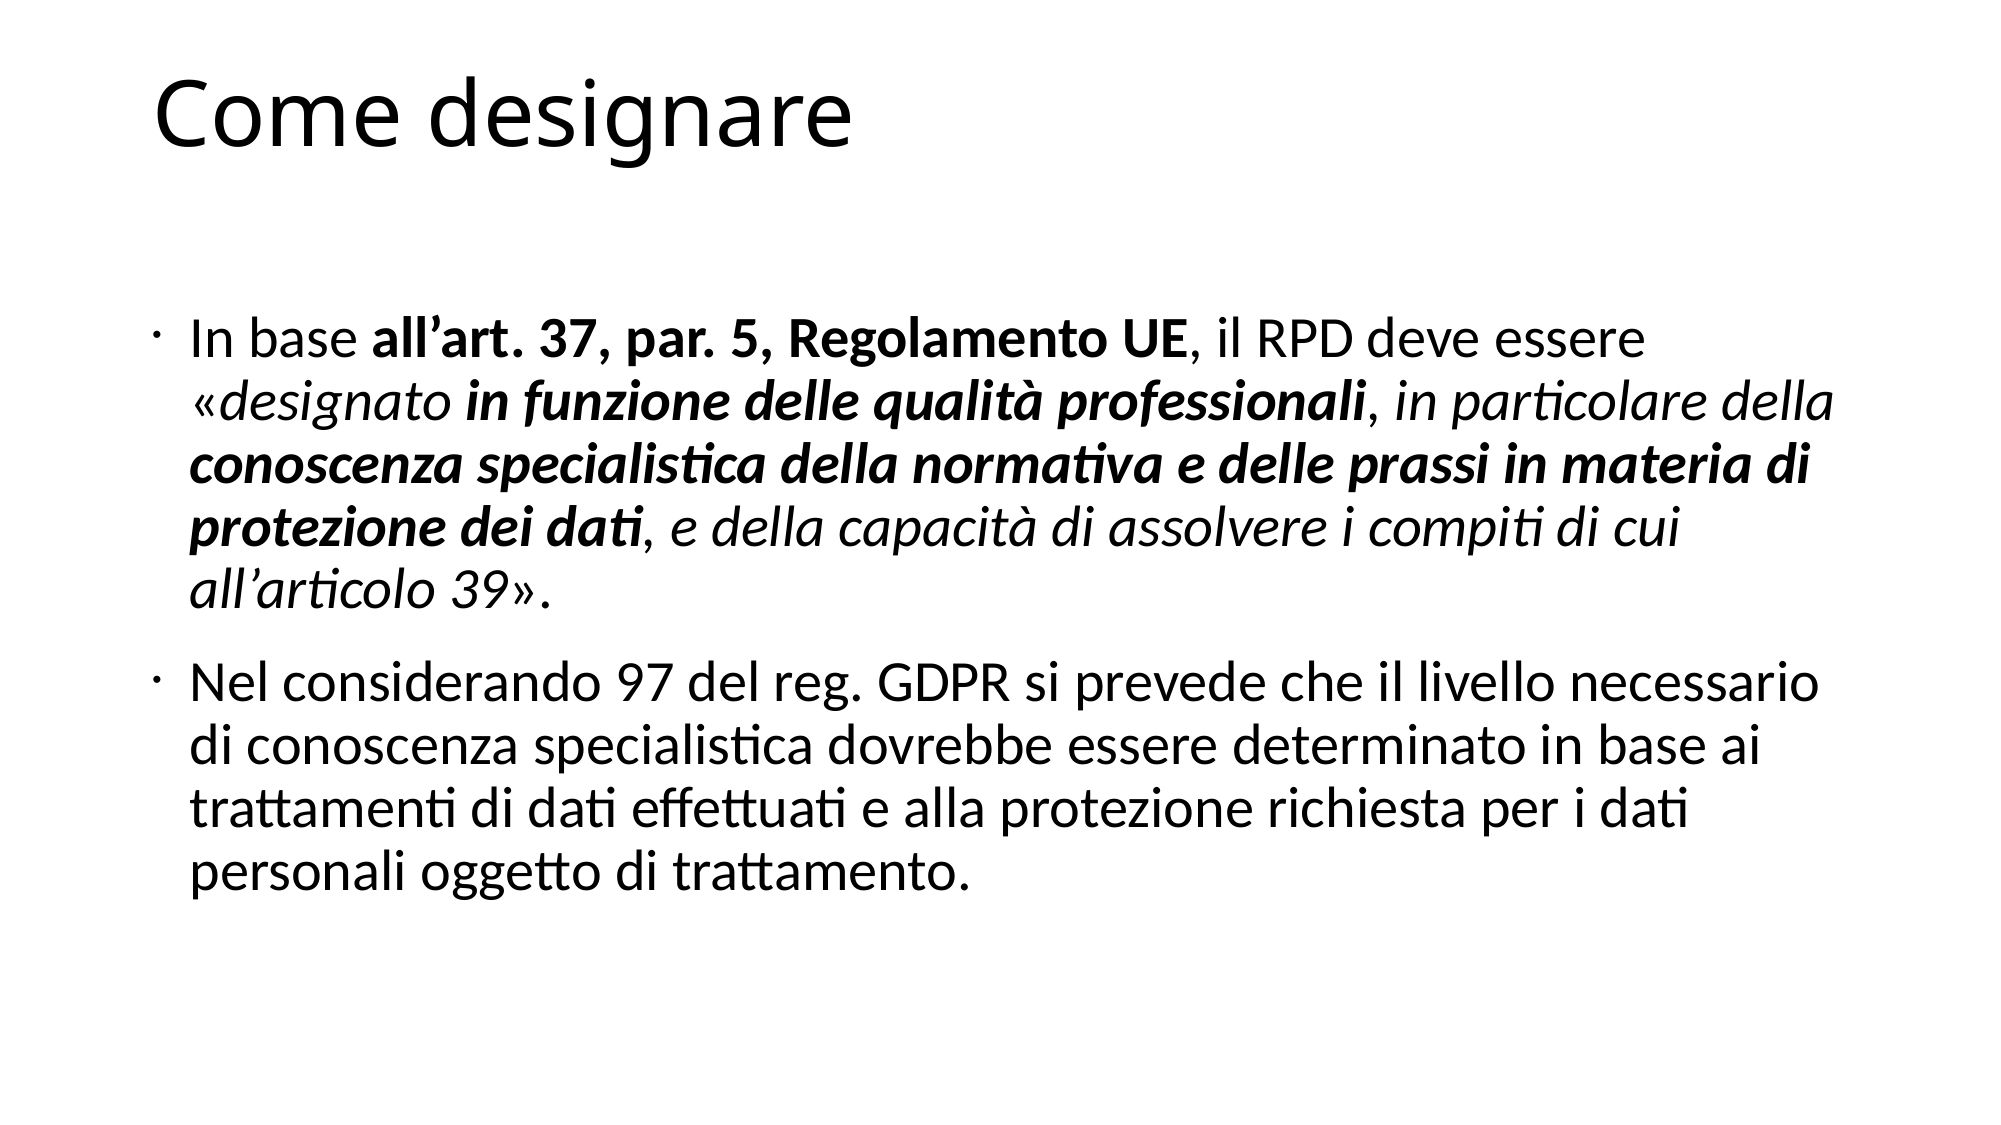

# Come designare
In base all’art. 37, par. 5, Regolamento UE, il RPD deve essere «designato in funzione delle qualità professionali, in particolare della conoscenza specialistica della normativa e delle prassi in materia di protezione dei dati, e della capacità di assolvere i compiti di cui all’articolo 39».
Nel considerando 97 del reg. GDPR si prevede che il livello necessario di conoscenza specialistica dovrebbe essere determinato in base ai trattamenti di dati effettuati e alla protezione richiesta per i dati personali oggetto di trattamento.